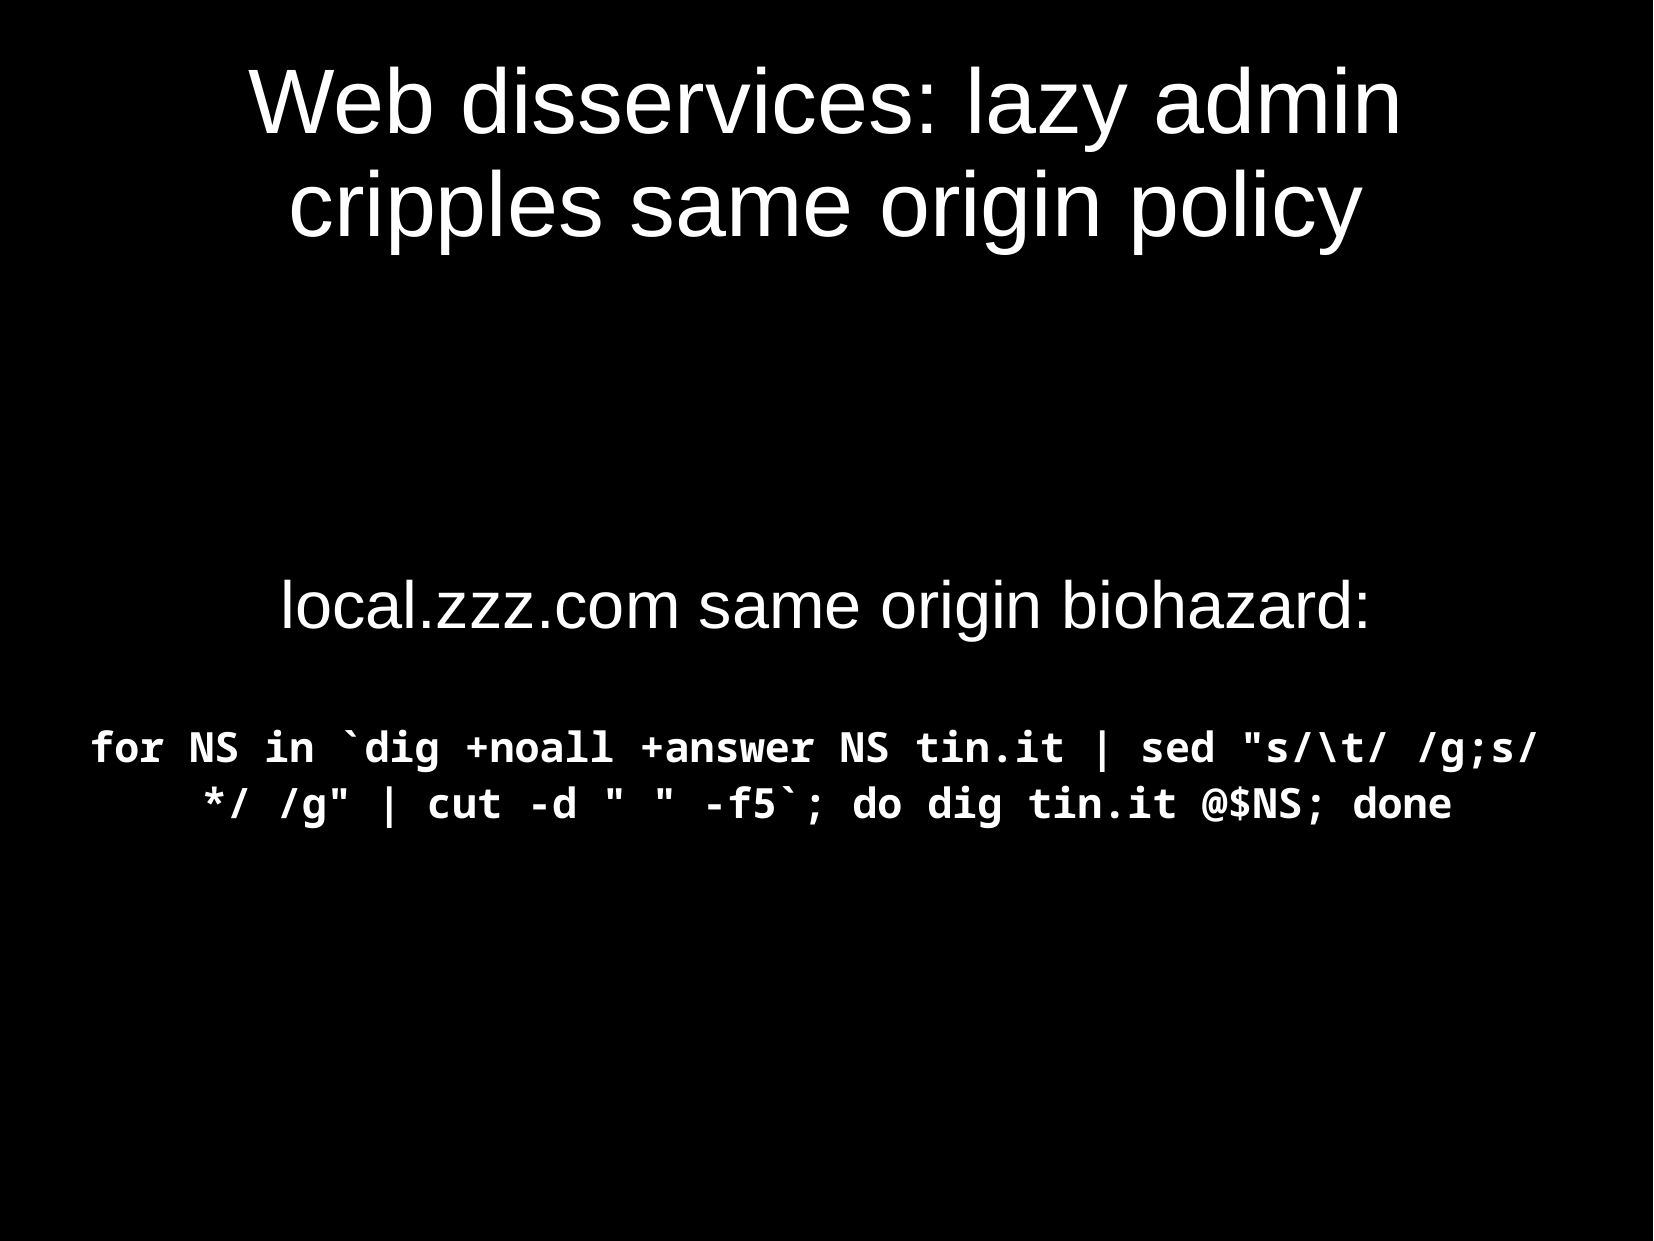

# Web disservices: lazy admin cripples same origin policy
local.zzz.com same origin biohazard:
for NS in `dig +noall +answer NS tin.it | sed "s/\t/ /g;s/ */ /g" | cut -d " " -f5`; do dig tin.it @$NS; done